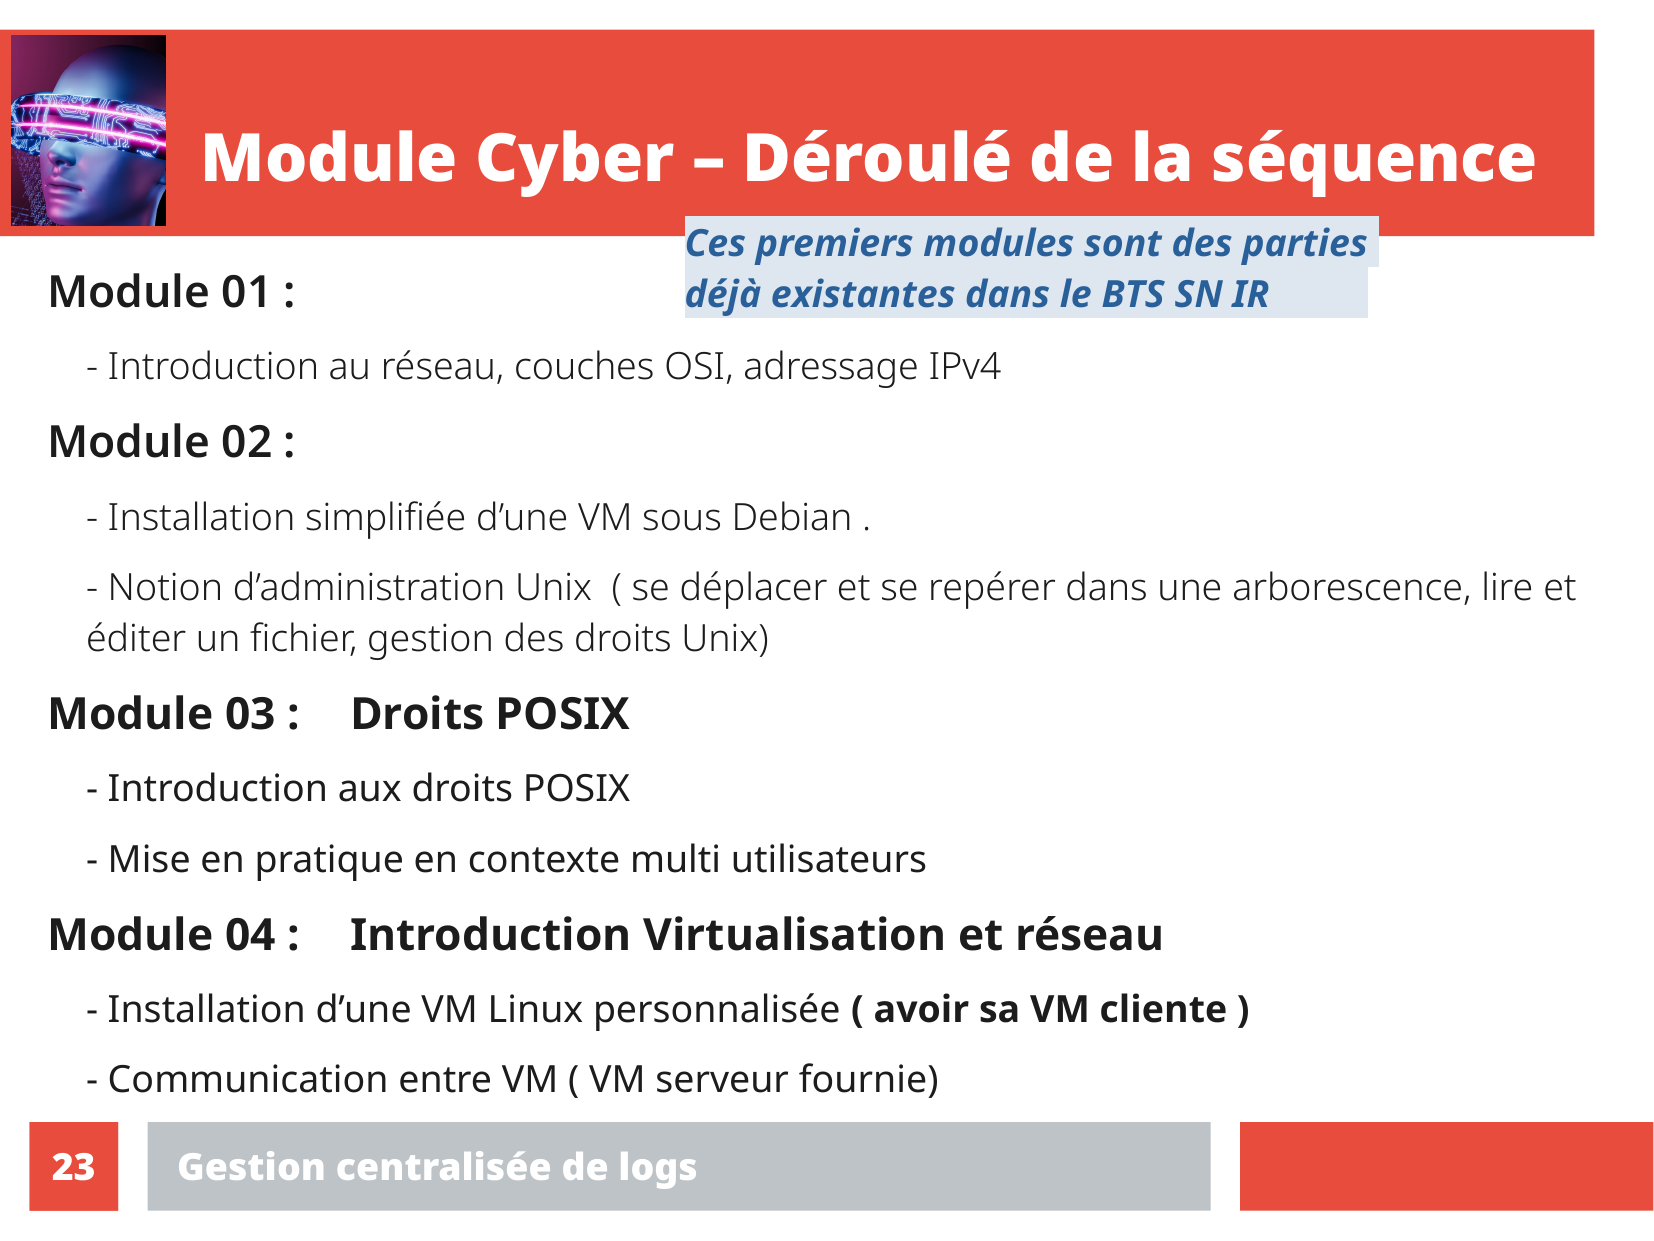

# Module Cyber – Déroulé de la séquence
Ces premiers modules sont des parties
déjà existantes dans le BTS SN IR
Module 01 :
- Introduction au réseau, couches OSI, adressage IPv4
Module 02 :
- Installation simplifiée d’une VM sous Debian .
- Notion d’administration Unix ( se déplacer et se repérer dans une arborescence, lire et éditer un fichier, gestion des droits Unix)
Module 03 : 	Droits POSIX
- Introduction aux droits POSIX
- Mise en pratique en contexte multi utilisateurs
Module 04 : 	Introduction Virtualisation et réseau
- Installation d’une VM Linux personnalisée ( avoir sa VM cliente )
- Communication entre VM ( VM serveur fournie)
23
Gestion centralisée de logs